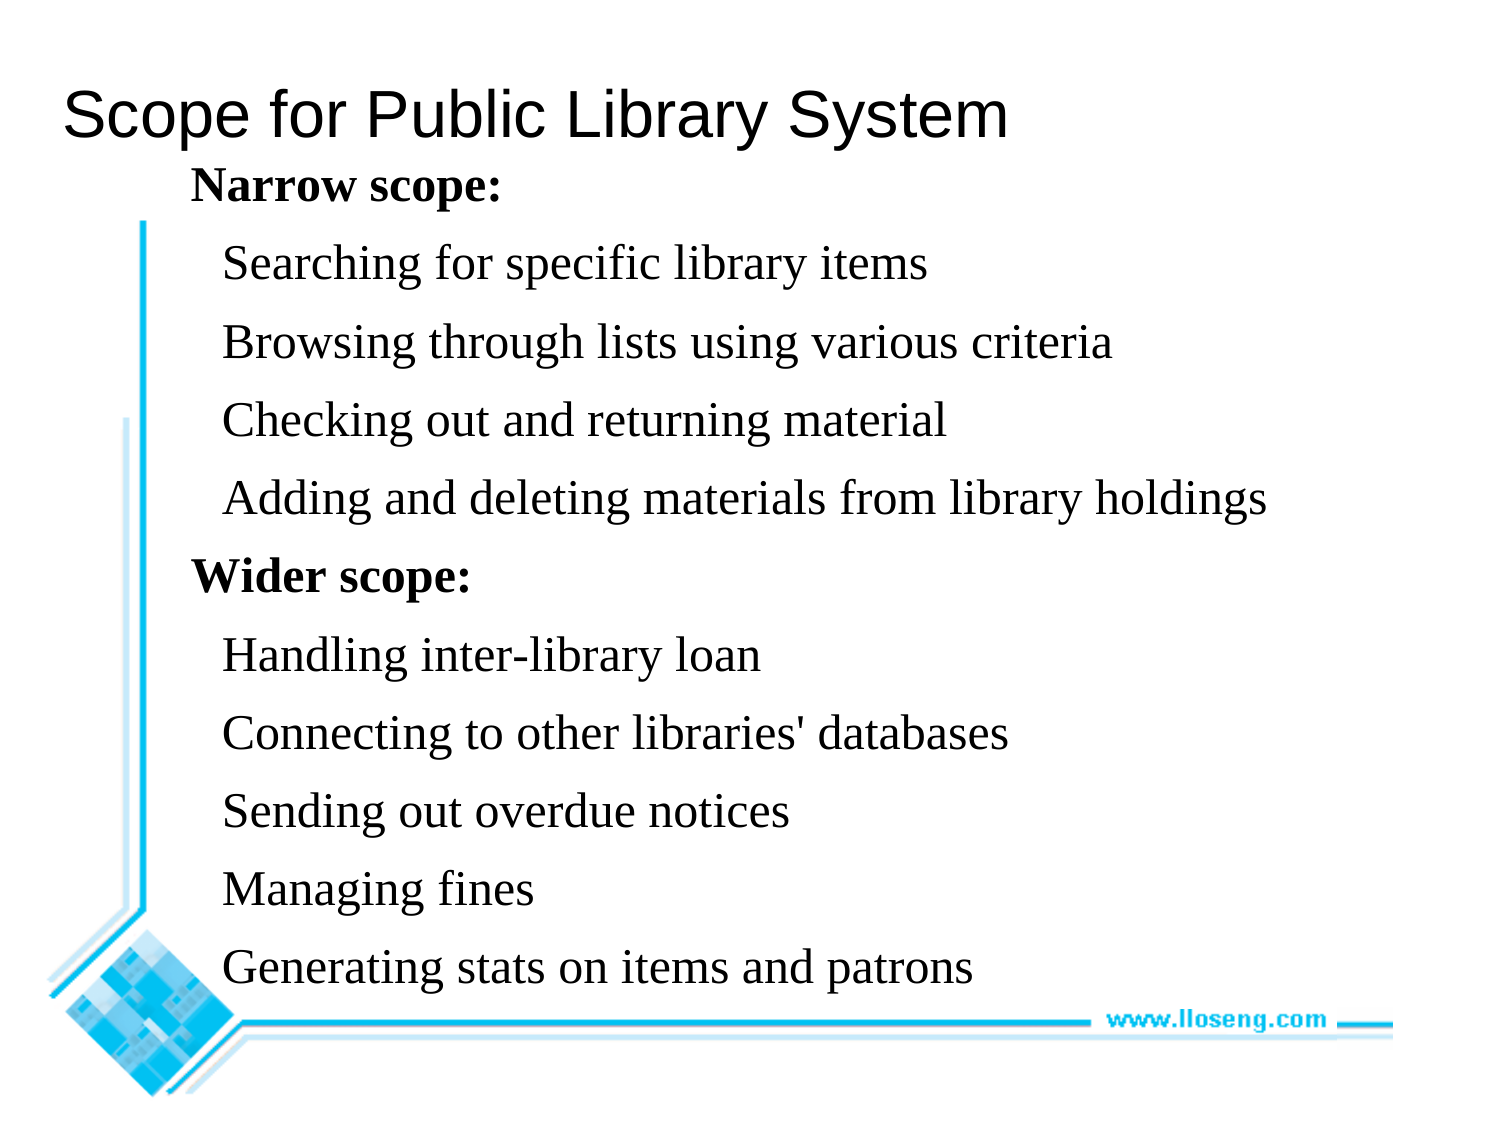

# Scope for Public Library System
Narrow scope:
Searching for specific library items
Browsing through lists using various criteria
Checking out and returning material
Adding and deleting materials from library holdings
Wider scope:
Handling inter-library loan
Connecting to other libraries' databases
Sending out overdue notices
Managing fines
Generating stats on items and patrons